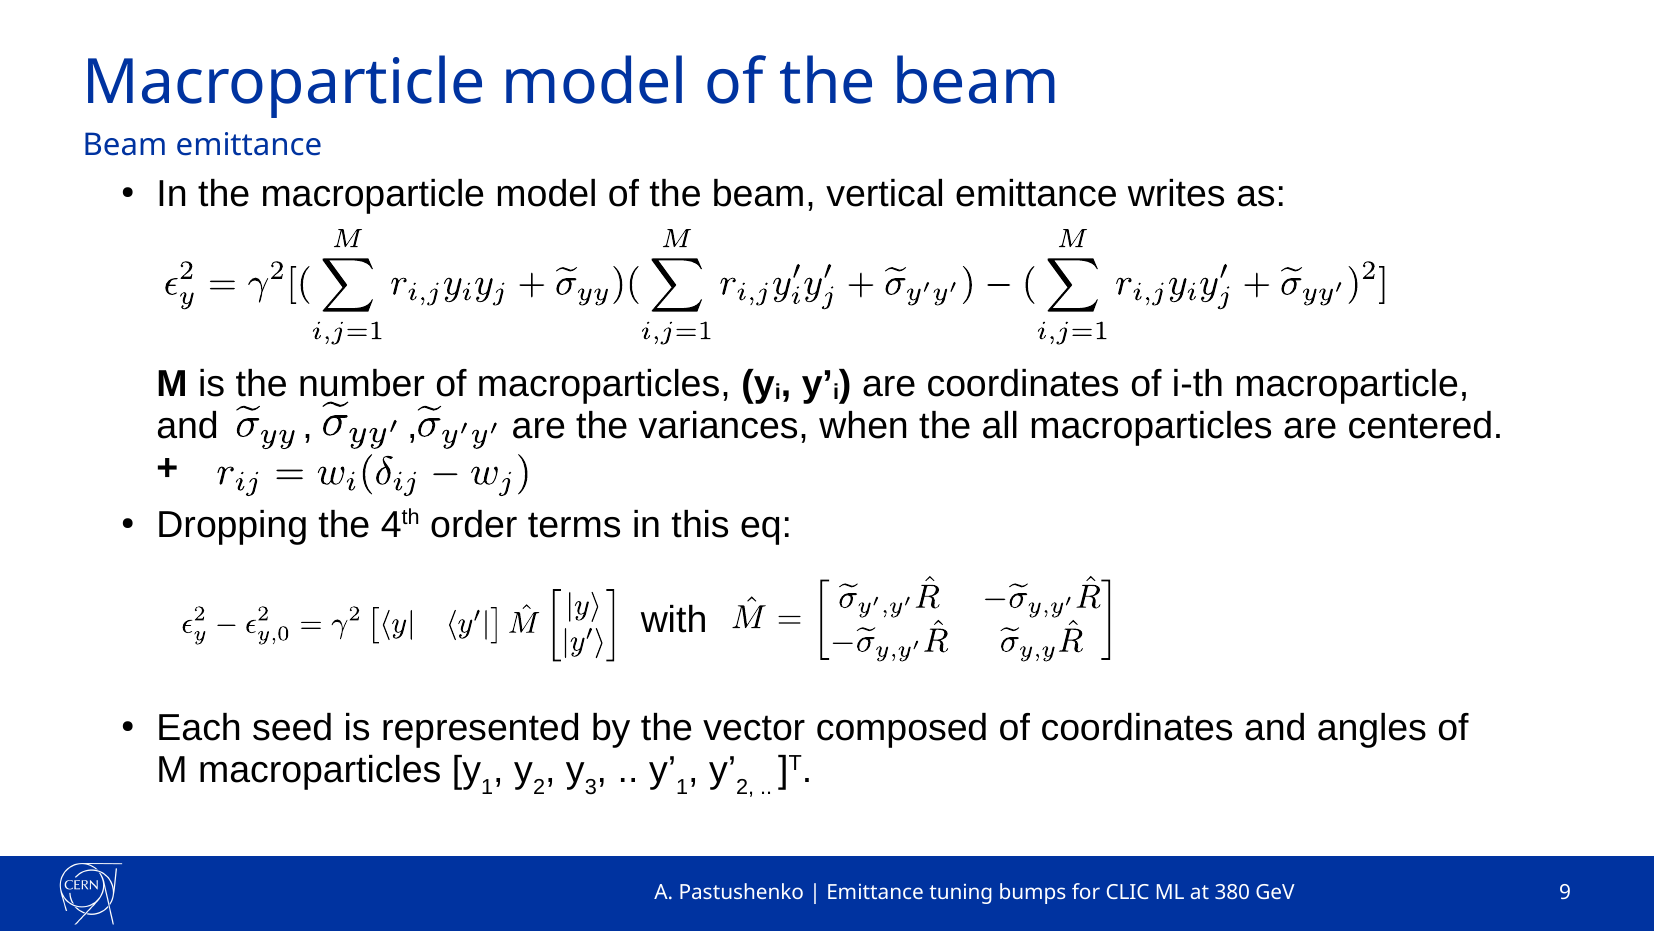

# Macroparticle model of the beam Beam emittance
In the macroparticle model of the beam, vertical emittance writes as:
M is the number of macroparticles, (yi, y’i) are coordinates of i-th macroparticle, and , , are the variances, when the all macroparticles are centered. +
Dropping the 4th order terms in this eq:
with
Each seed is represented by the vector composed of coordinates and angles of M macroparticles [y1, y2, y3, .. y’1, y’2, .. ]T.
A. Pastushenko | Emittance tuning bumps for CLIC ML at 380 GeV
9